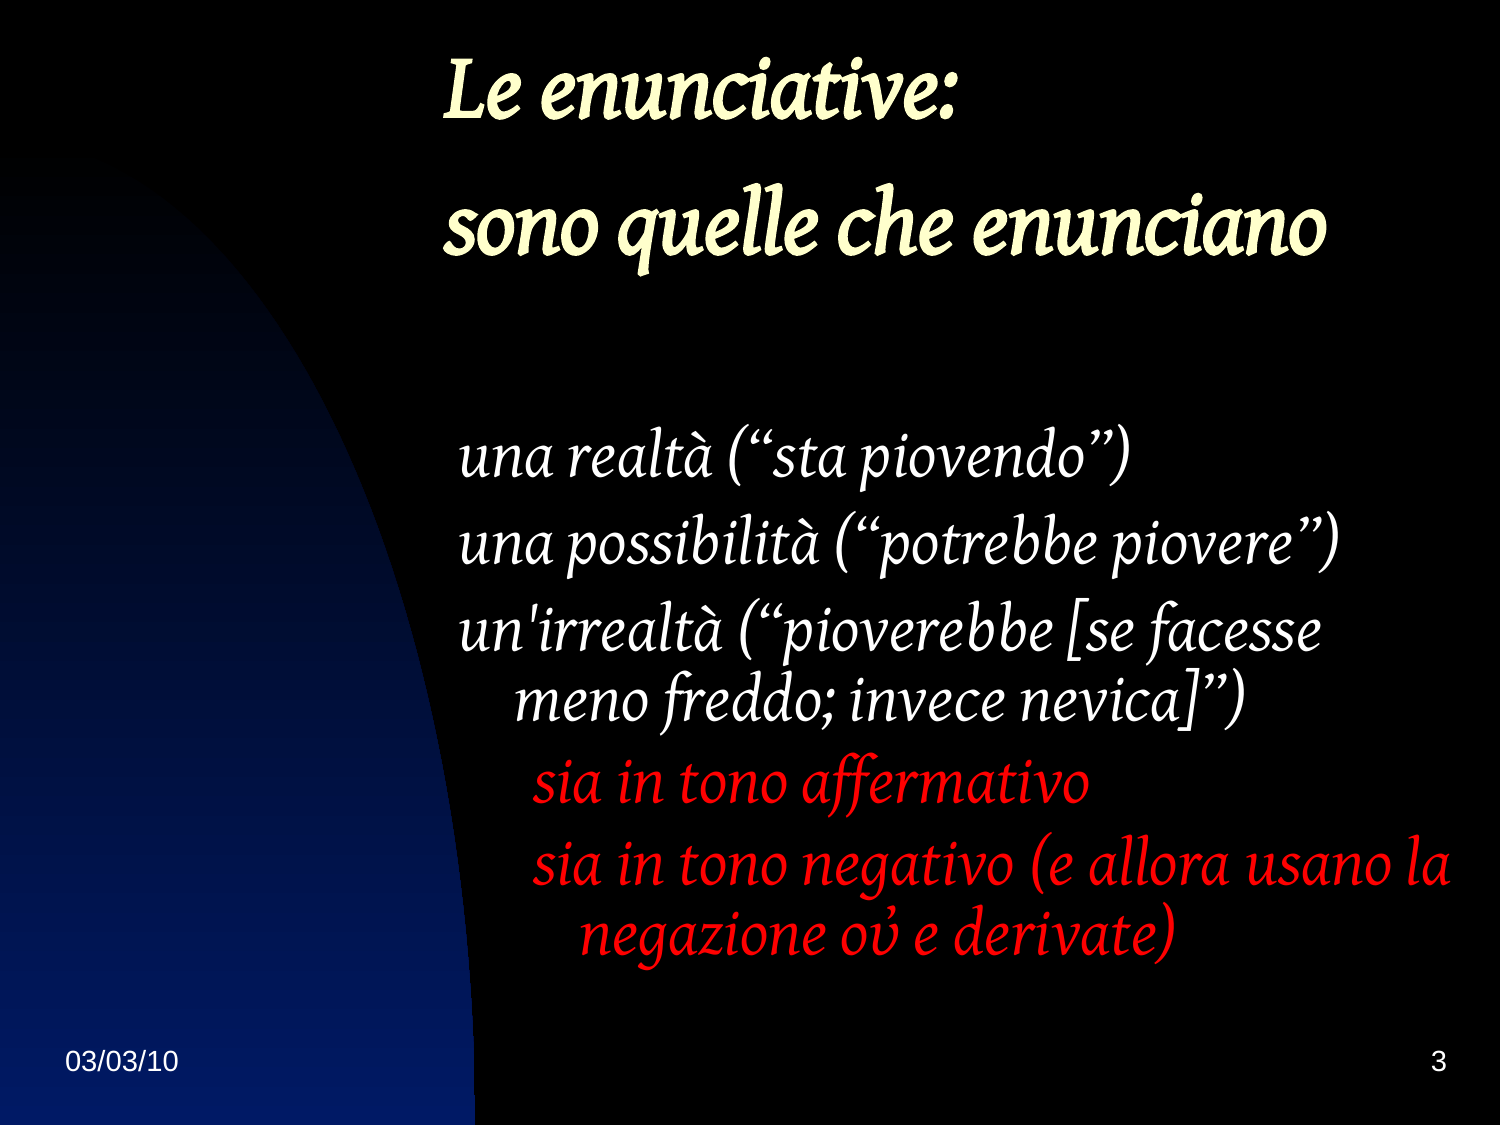

# Le enunciative: sono quelle che enunciano
una realtà (“sta piovendo”)
una possibilità (“potrebbe piovere”)
un'irrealtà (“pioverebbe [se facesse meno freddo; invece nevica]”)
sia in tono affermativo
sia in tono negativo (e allora usano la negazione οὐ e derivate)
3